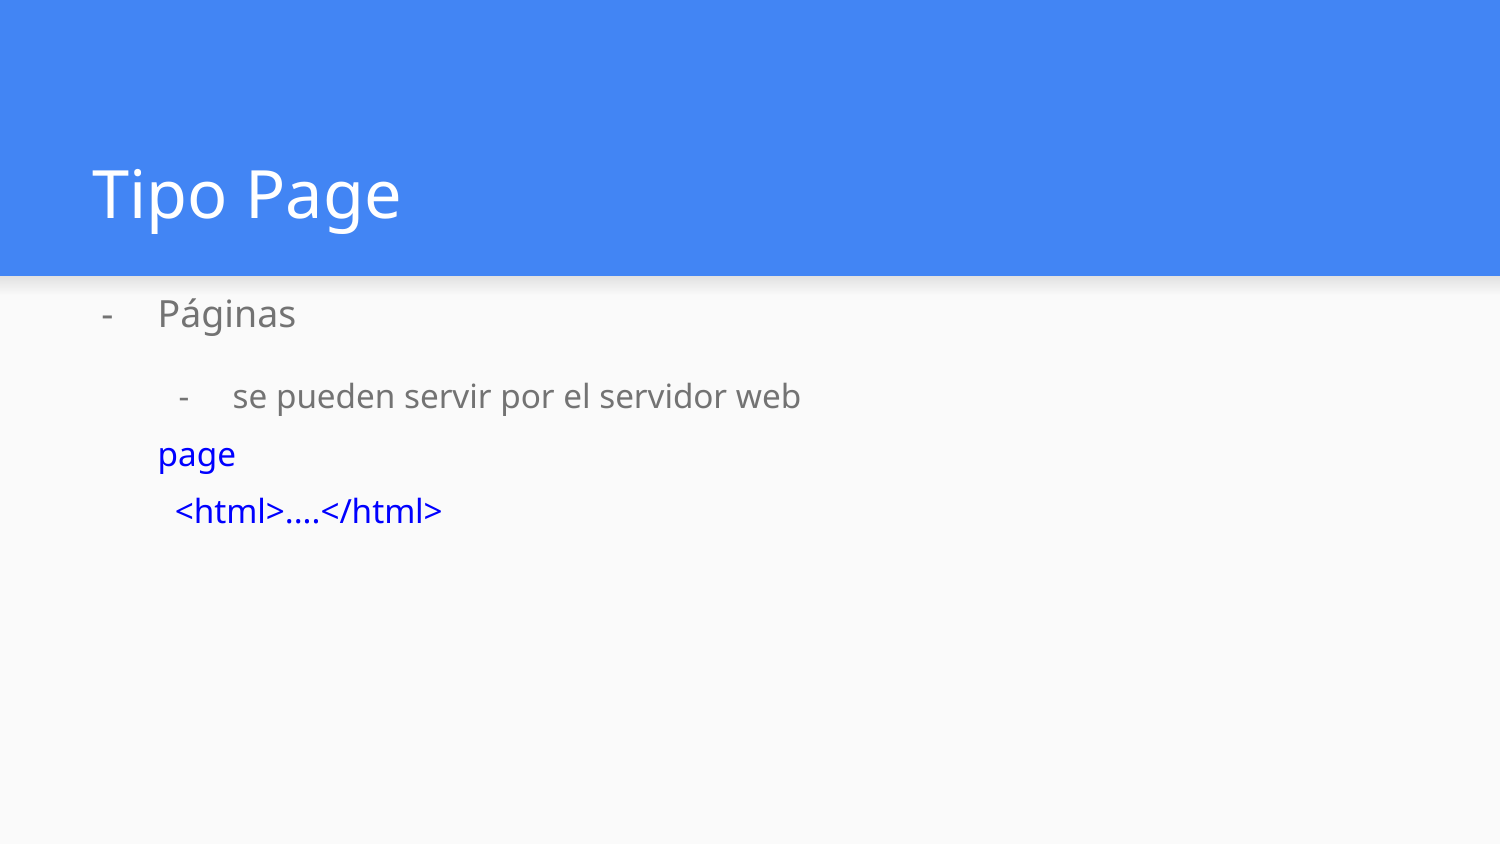

# Tipo Page
Páginas
se pueden servir por el servidor web
page
 <html>....</html>